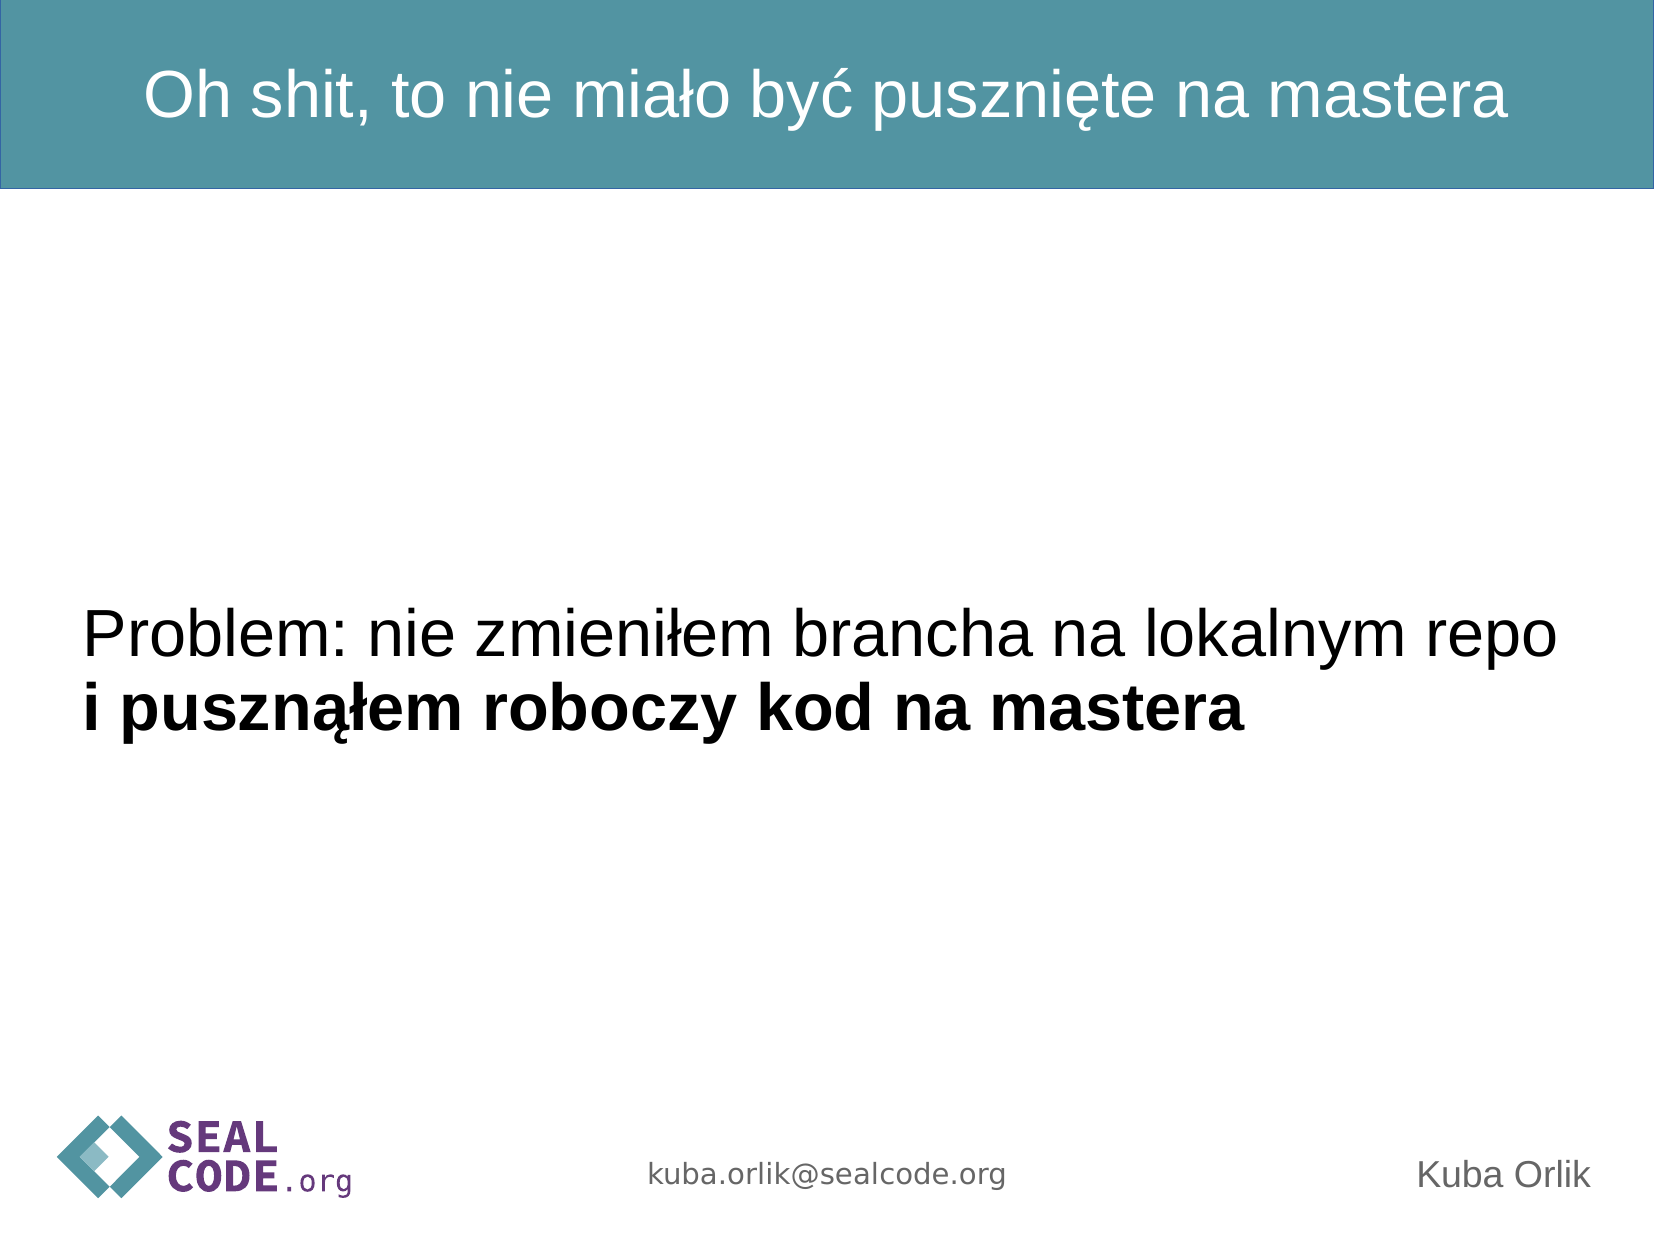

# Oh shit, to nie miało być pusznięte na mastera
Problem: nie zmieniłem brancha na lokalnym repo i pusznąłem roboczy kod na mastera